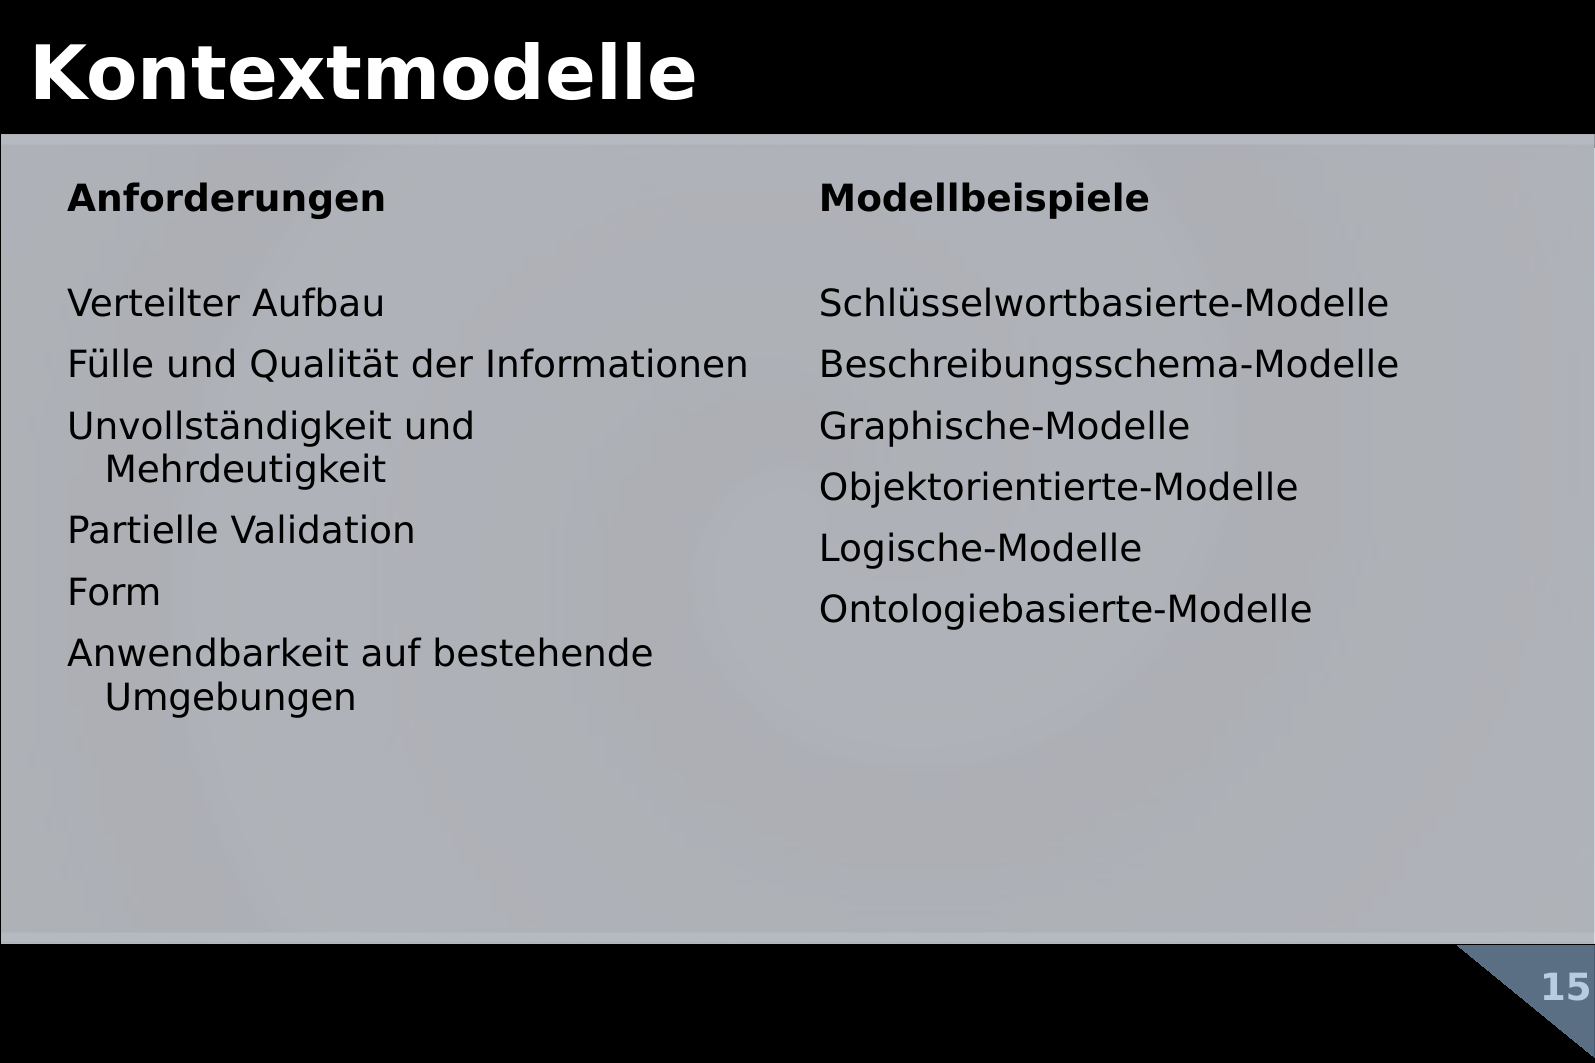

# Kontextmodelle
Anforderungen
Verteilter Aufbau
Fülle und Qualität der Informationen
Unvollständigkeit und Mehrdeutigkeit
Partielle Validation
Form
Anwendbarkeit auf bestehende Umgebungen
Modellbeispiele
Schlüsselwortbasierte-Modelle
Beschreibungsschema-Modelle
Graphische-Modelle
Objektorientierte-Modelle
Logische-Modelle
Ontologiebasierte-Modelle